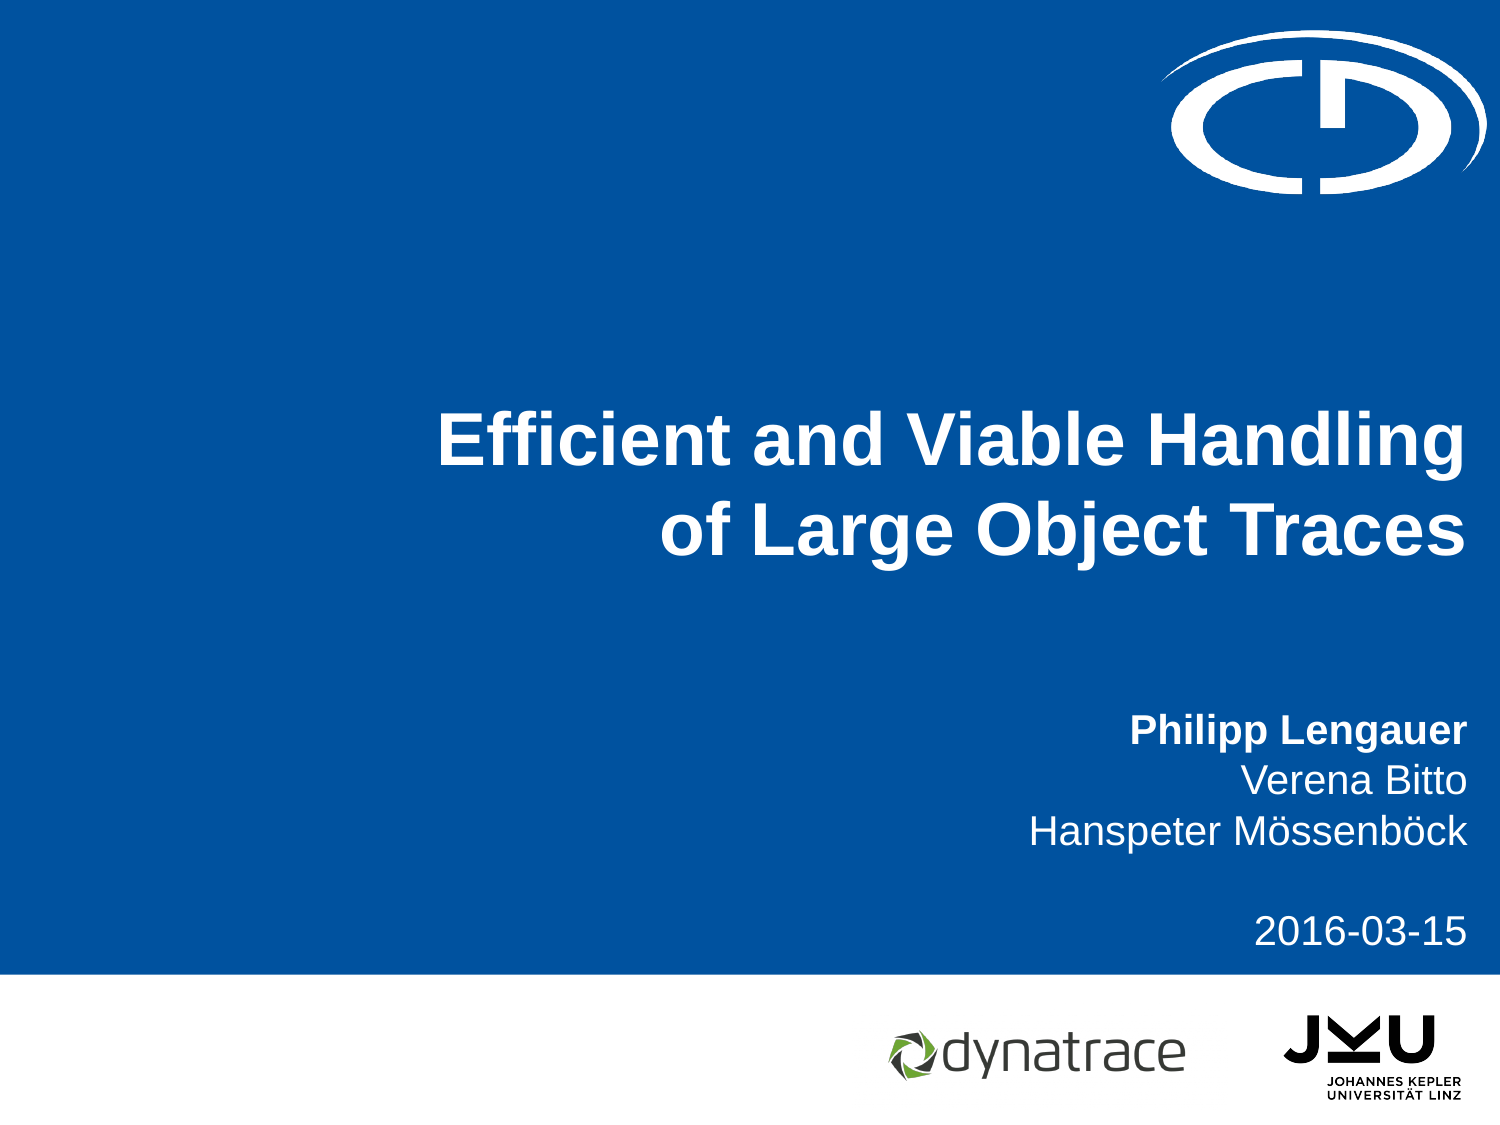

Efficient and Viable Handling
of Large Object Traces
Philipp Lengauer
Verena Bitto
Hanspeter Mössenböck
2016-03-15